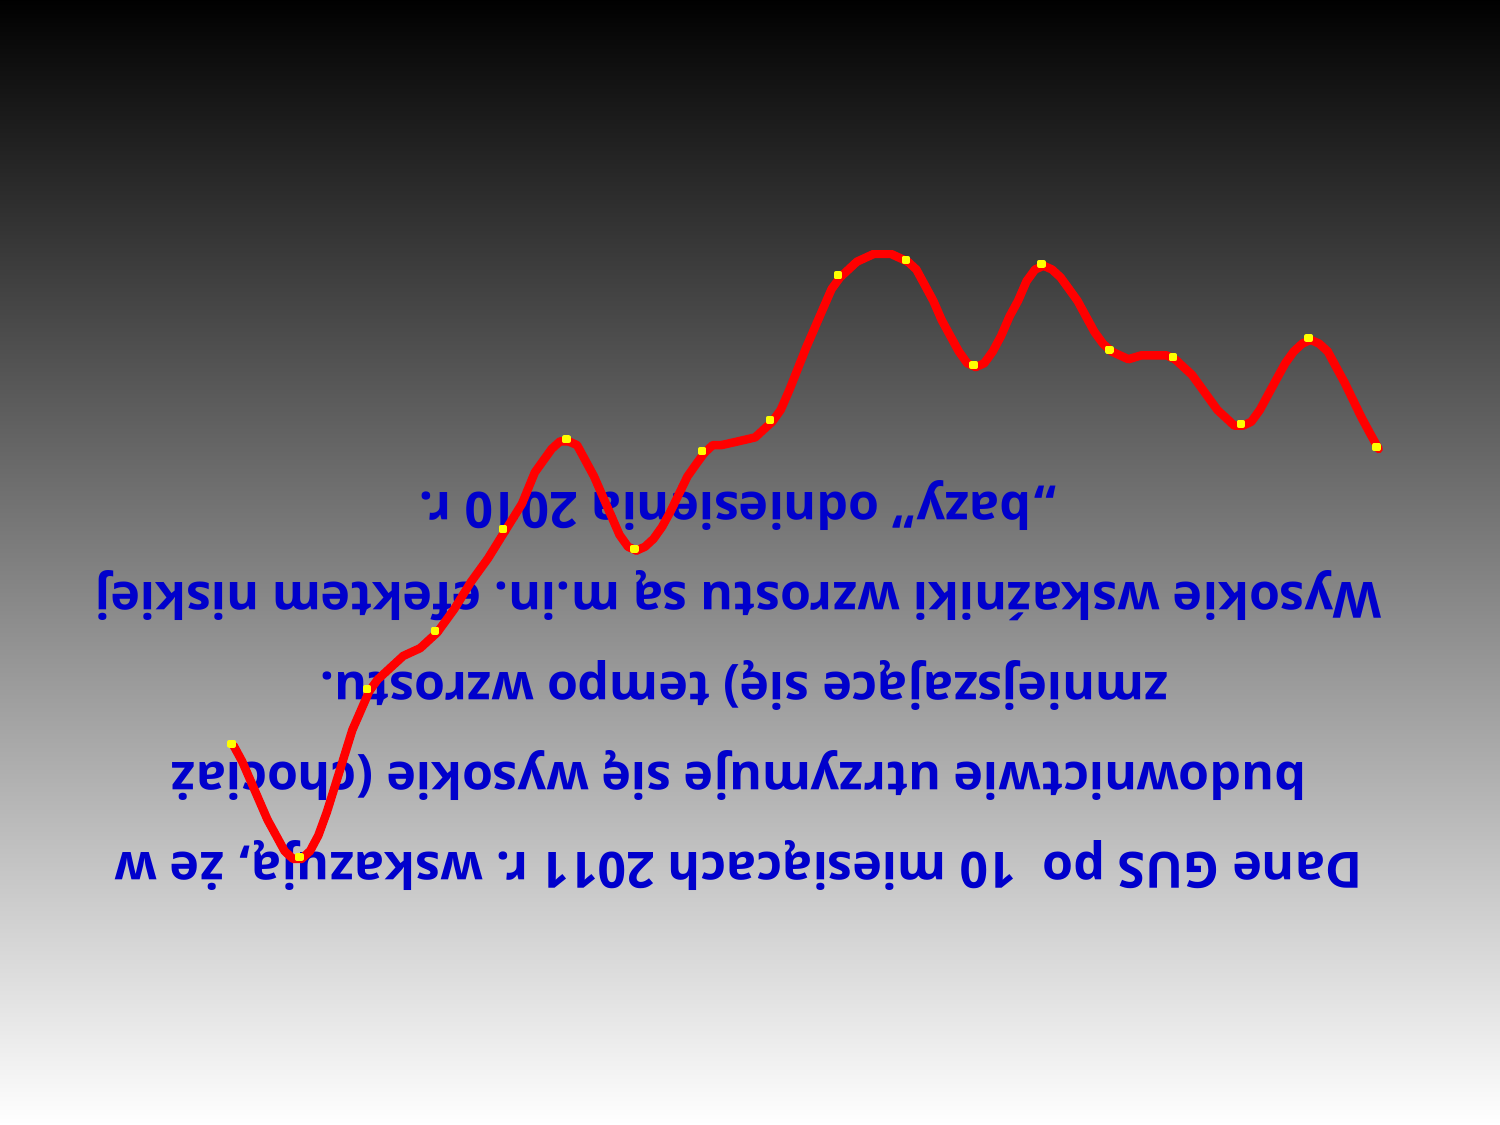

Dane GUS po 10 miesiącach 2011 r. wskazują, że w budownictwie utrzymuje się wysokie (chociaż zmniejszające się) tempo wzrostu.
Wysokie wskaźniki wzrostu są m.in. efektem niskiej „bazy” odniesienia 2010 r.
#